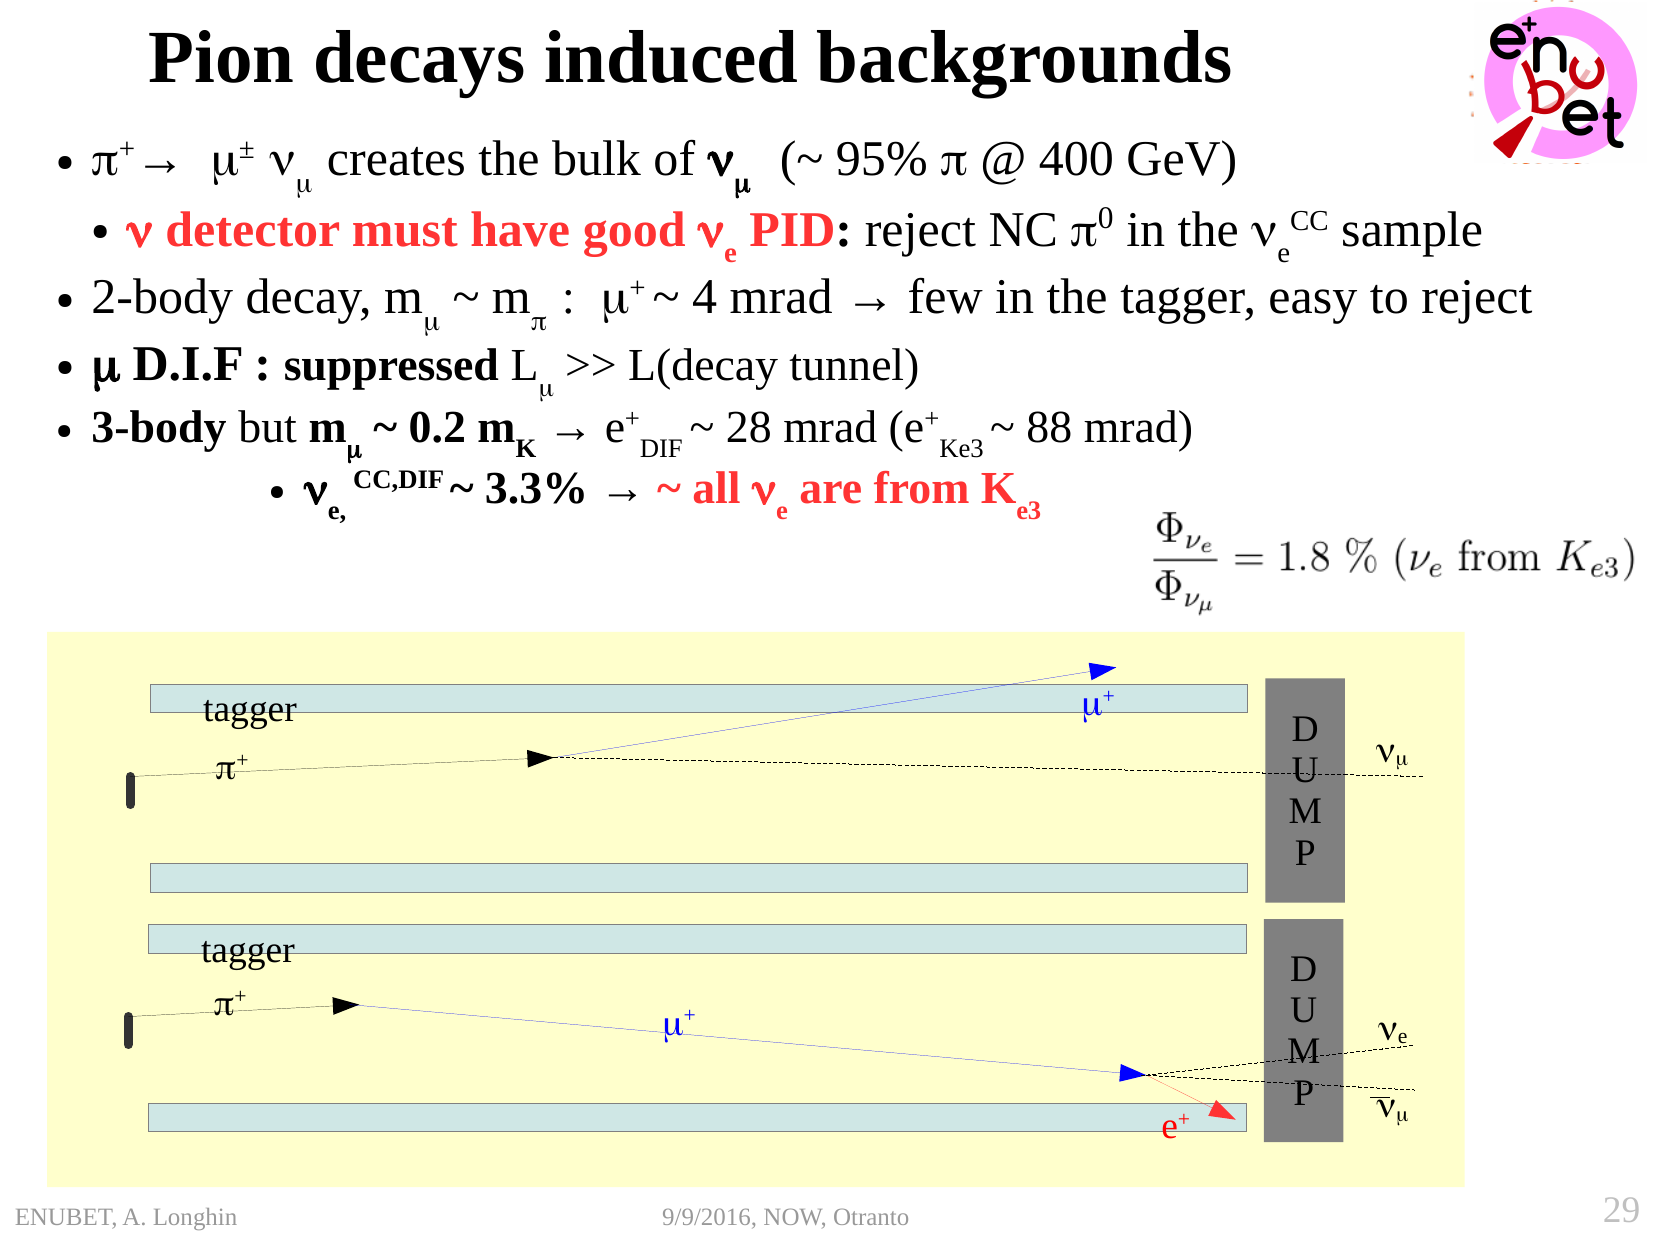

# Pion decays induced backgrounds
p+→ m± nm creates the bulk of nm (~ 95% p @ 400 GeV)
n detector must have good ne PID: reject NC p0 in the neCC sample
2-body decay, mm ~ mp : m+ ~ 4 mrad → few in the tagger, easy to reject
m D.I.F : suppressed Lm >> L(decay tunnel)
3-body but mm ~ 0.2 mK → e+DIF ~ 28 mrad (e+Ke3 ~ 88 mrad)
ne, CC,DIF ~ 3.3% → ~ all ne are from Ke3
m+
D
U
M
P
tagger
nm
p+
D
U
M
P
tagger
p+
m+
ne
nm
e+